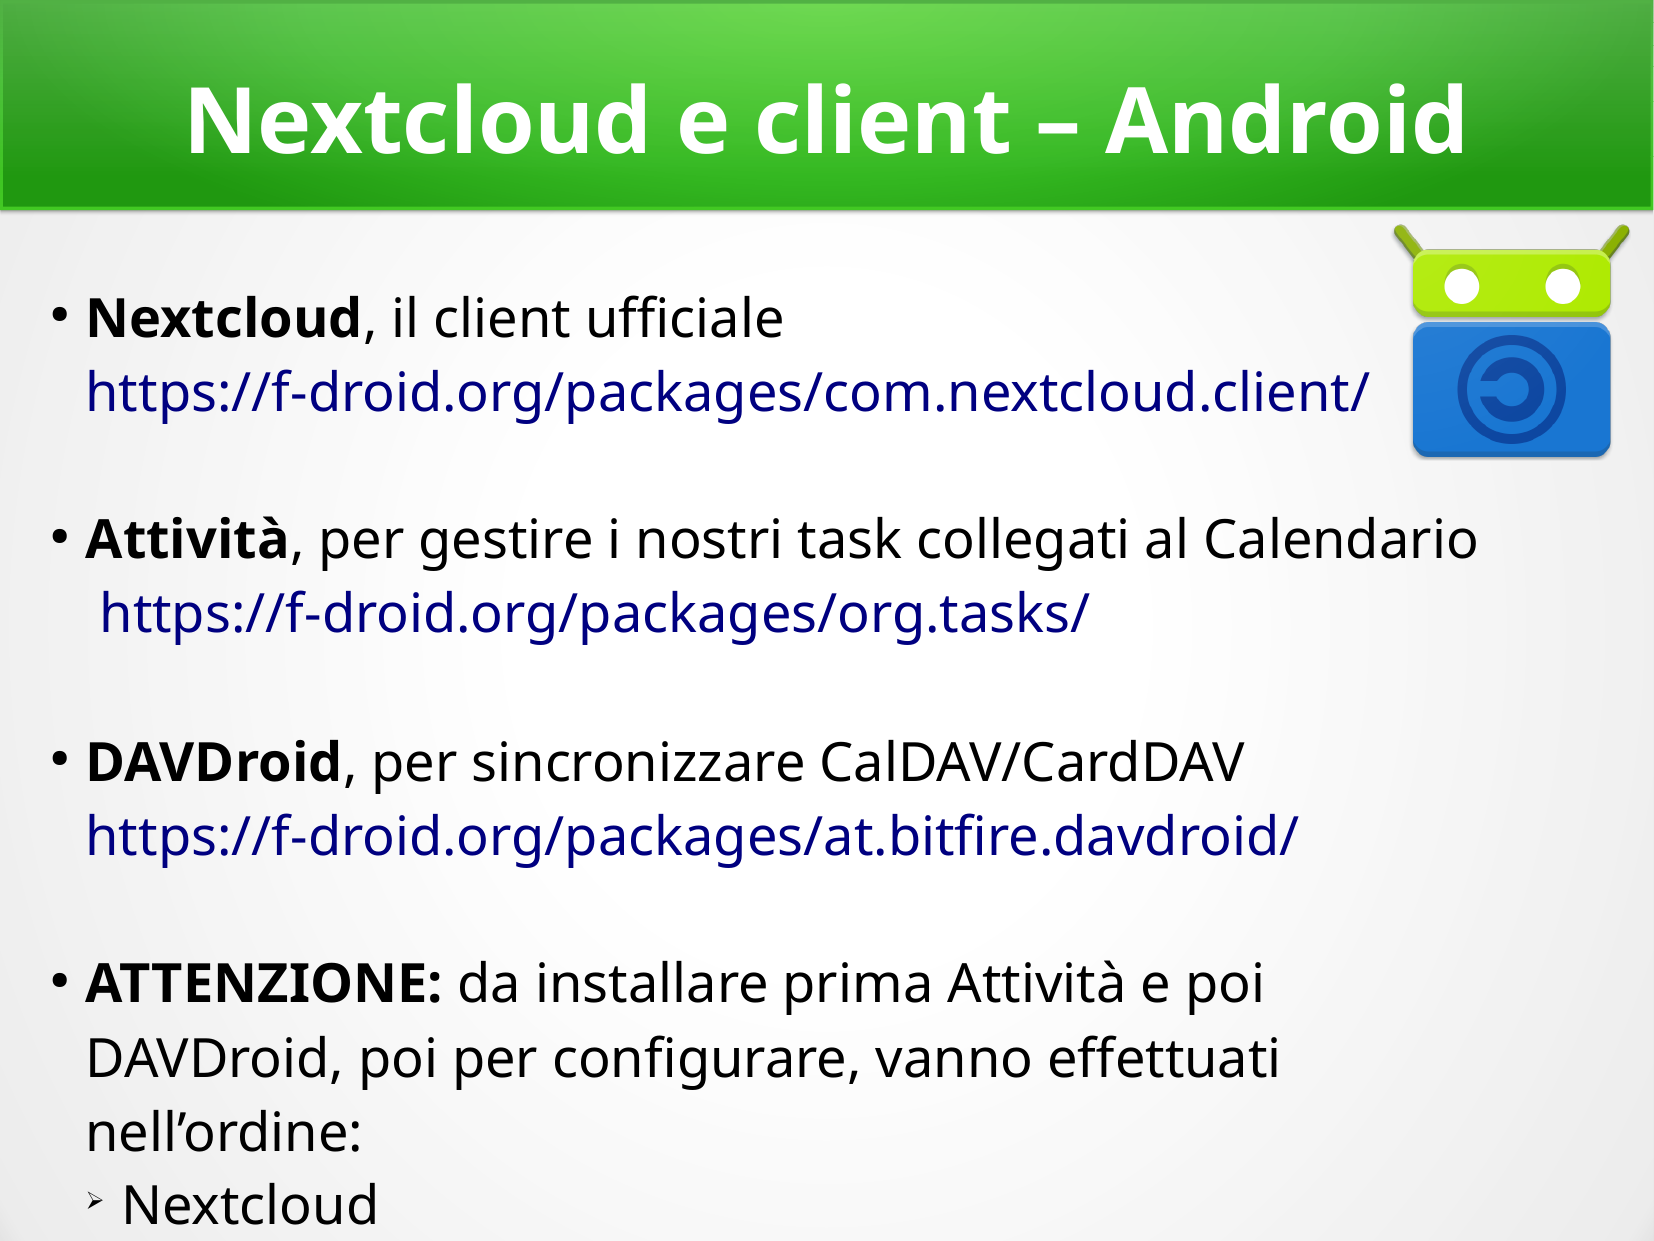

# Nextcloud e client – Android
Nextcloud, il client ufficiale
https://f-droid.org/packages/com.nextcloud.client/
Attività, per gestire i nostri task collegati al Calendario
 https://f-droid.org/packages/org.tasks/
DAVDroid, per sincronizzare CalDAV/CardDAV
https://f-droid.org/packages/at.bitfire.davdroid/
ATTENZIONE: da installare prima Attività e poi DAVDroid, poi per configurare, vanno effettuati nell’ordine:
Nextcloud
DAVDroid (partendo da Nextcloud)
Attività (si configura, “collegandosi” con DAVDroid)